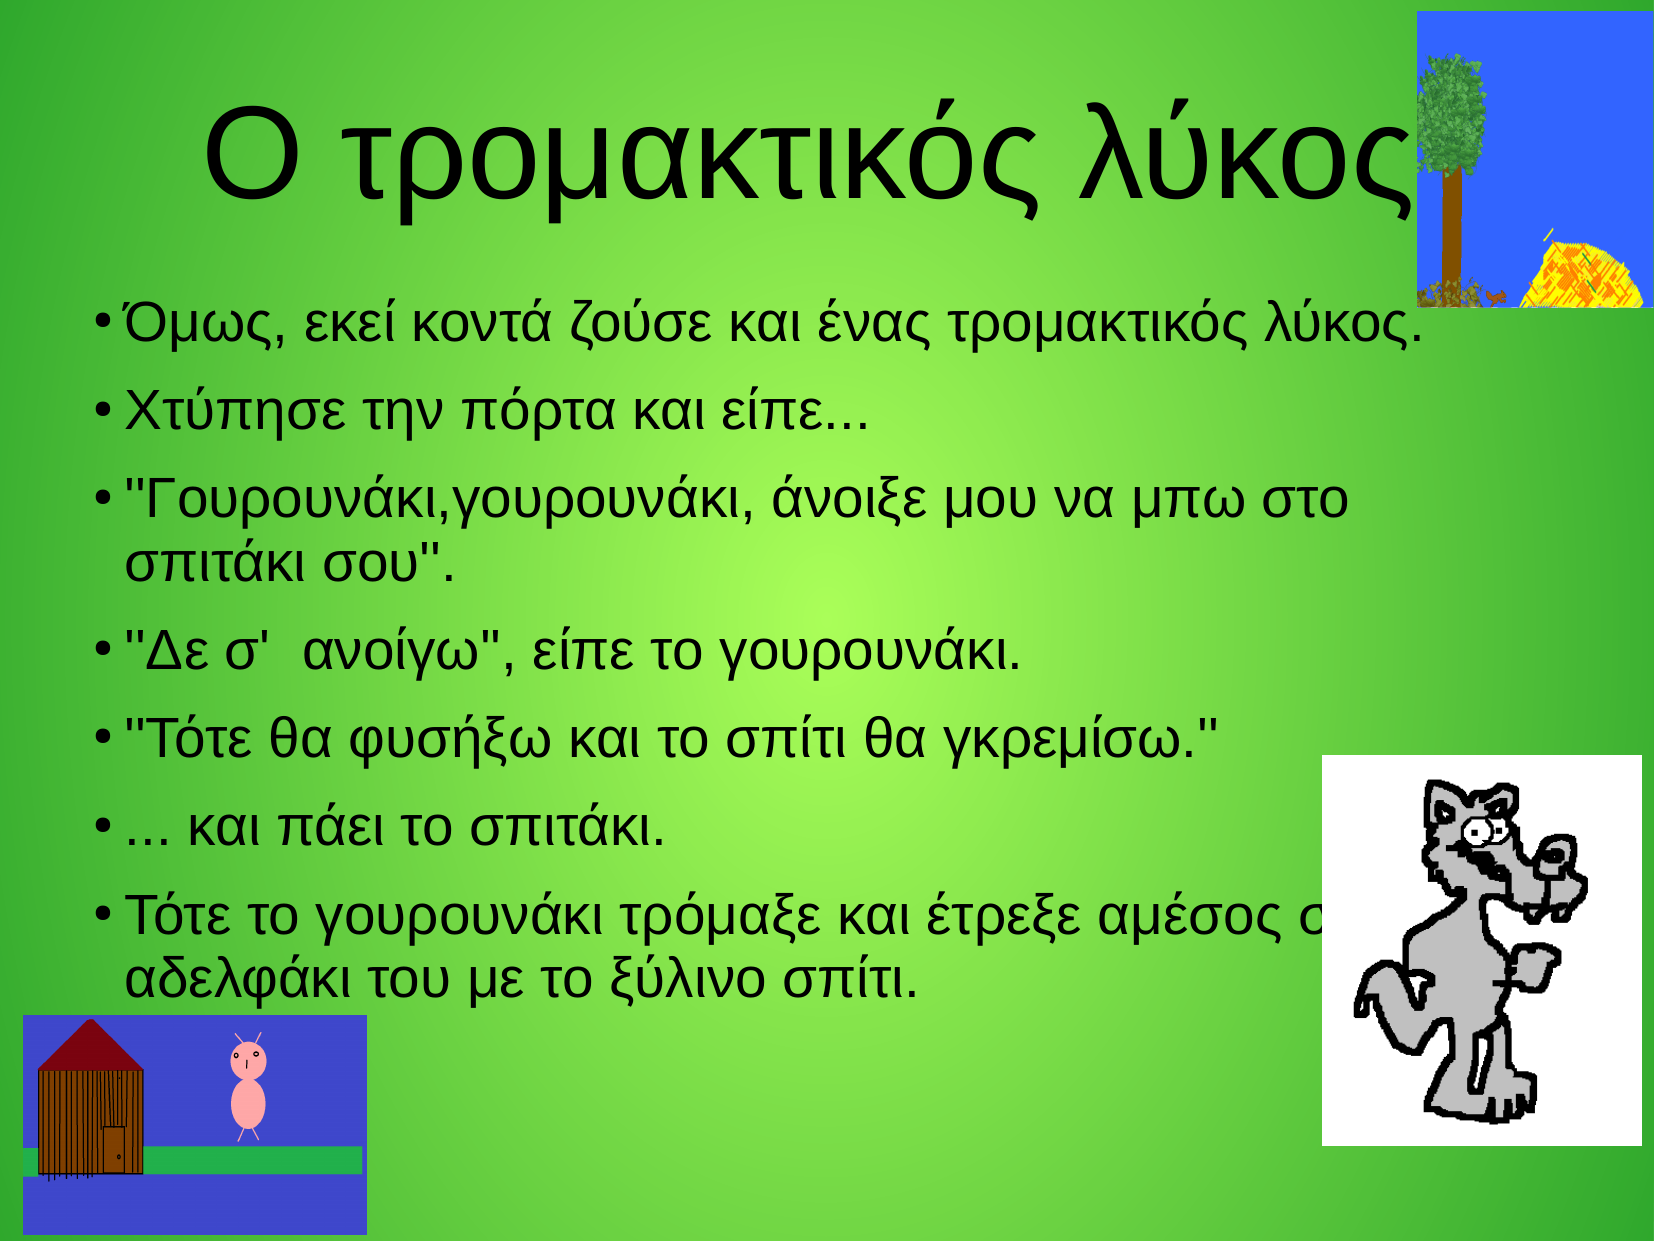

# Ο τρομακτικός λύκος.
Όμως, εκεί κοντά ζούσε και ένας τρομακτικός λύκος.
Χτύπησε την πόρτα και είπε...
''Γουρουνάκι,γουρουνάκι, άνοιξε μου να μπω στο σπιτάκι σου''.
''Δε σ' ανοίγω'', είπε το γουρουνάκι.
''Τότε θα φυσήξω και το σπίτι θα γκρεμίσω.''
... και πάει το σπιτάκι.
Τότε το γουρουνάκι τρόμαξε και έτρεξε αμέσος στο αδελφάκι του με το ξύλινο σπίτι.